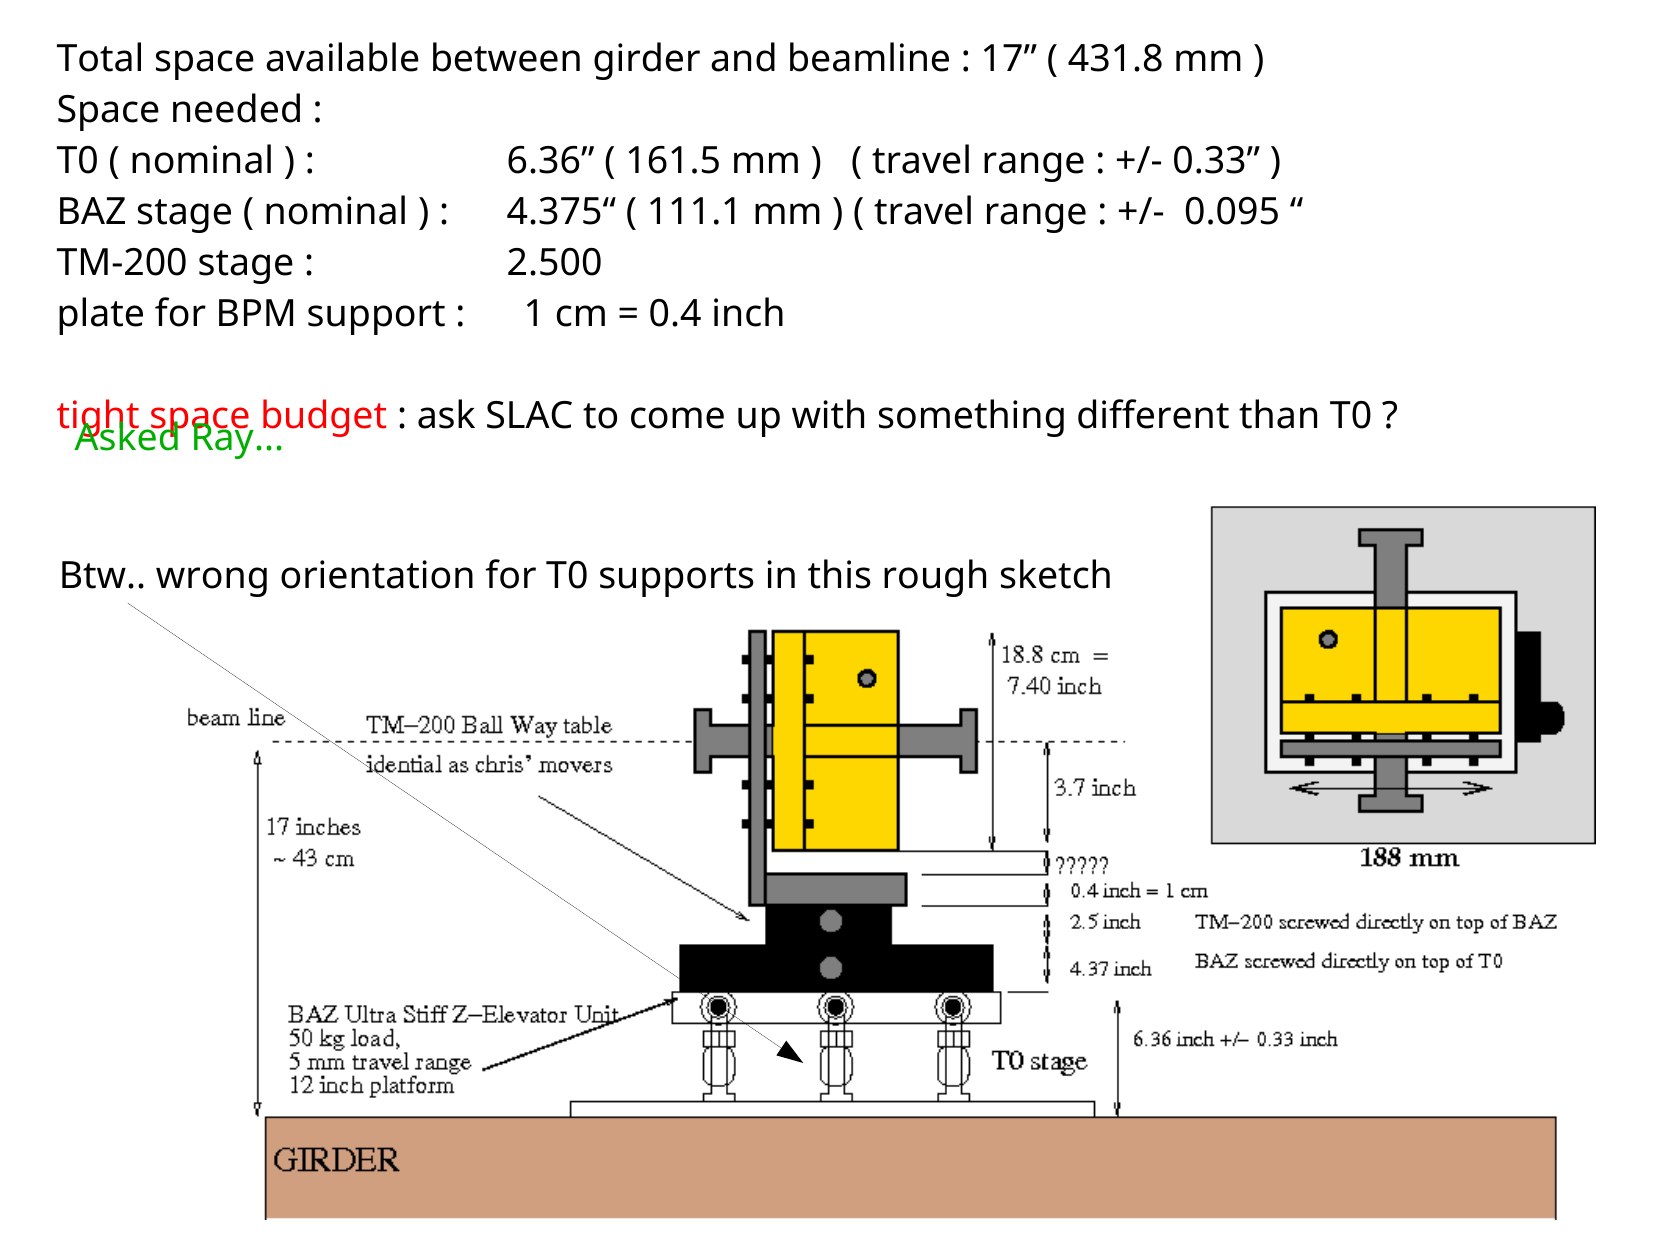

Total space available between girder and beamline : 17” ( 431.8 mm )
Space needed :
T0 ( nominal ) : 			6.36” ( 161.5 mm ) ( travel range : +/- 0.33” )
BAZ stage ( nominal ) : 	4.375“ ( 111.1 mm ) ( travel range : +/- 0.095 “
TM-200 stage : 			2.500
plate for BPM support : 1 cm = 0.4 inch
tight space budget : ask SLAC to come up with something different than T0 ?
Asked Ray...
Btw.. wrong orientation for T0 supports in this rough sketch